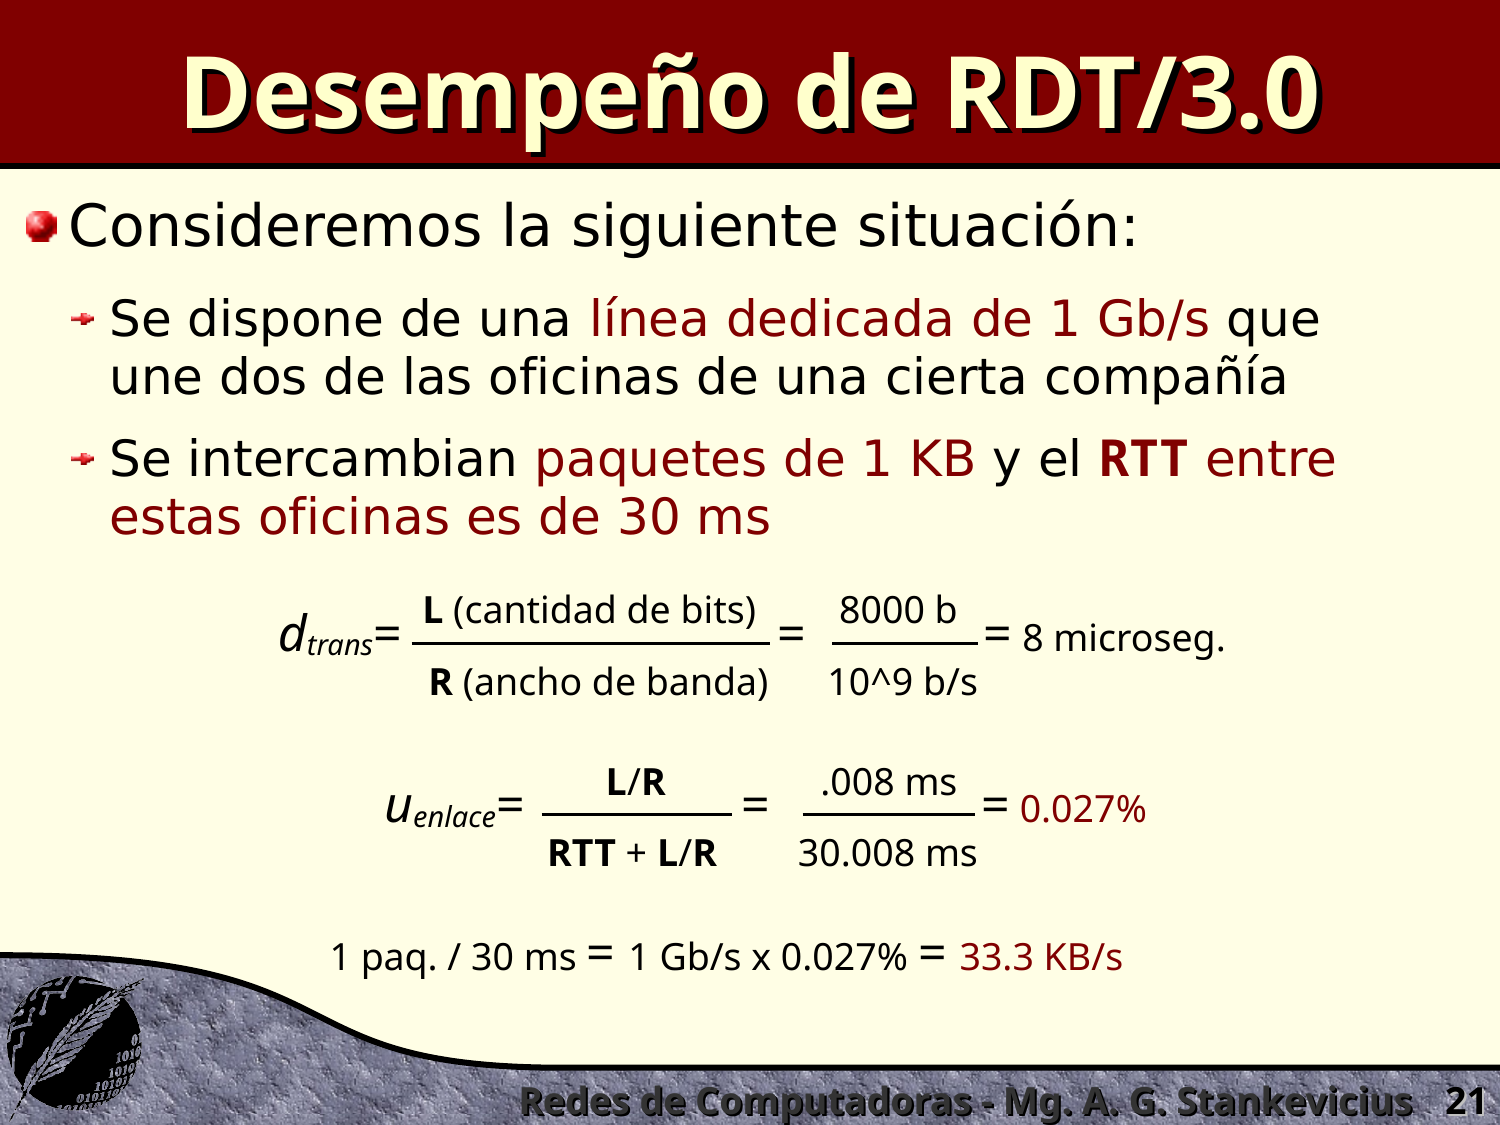

# Desempeño de RDT/3.0
Consideremos la siguiente situación:
Se dispone de una línea dedicada de 1 Gb/s que
une dos de las oficinas de una cierta compañía
Se intercambian paquetes de 1 KB y el RTT entre
estas oficinas es de 30 ms
L (cantidad de bits)
8000 b
dtrans=
=
= 8 microseg.
R (ancho de banda)
10^9 b/s
L/R
.008 ms
uenlace=
=
= 0.027%
RTT + L/R
30.008 ms
1 paq. / 30 ms = 1 Gb/s x 0.027% = 33.3 KB/s
21